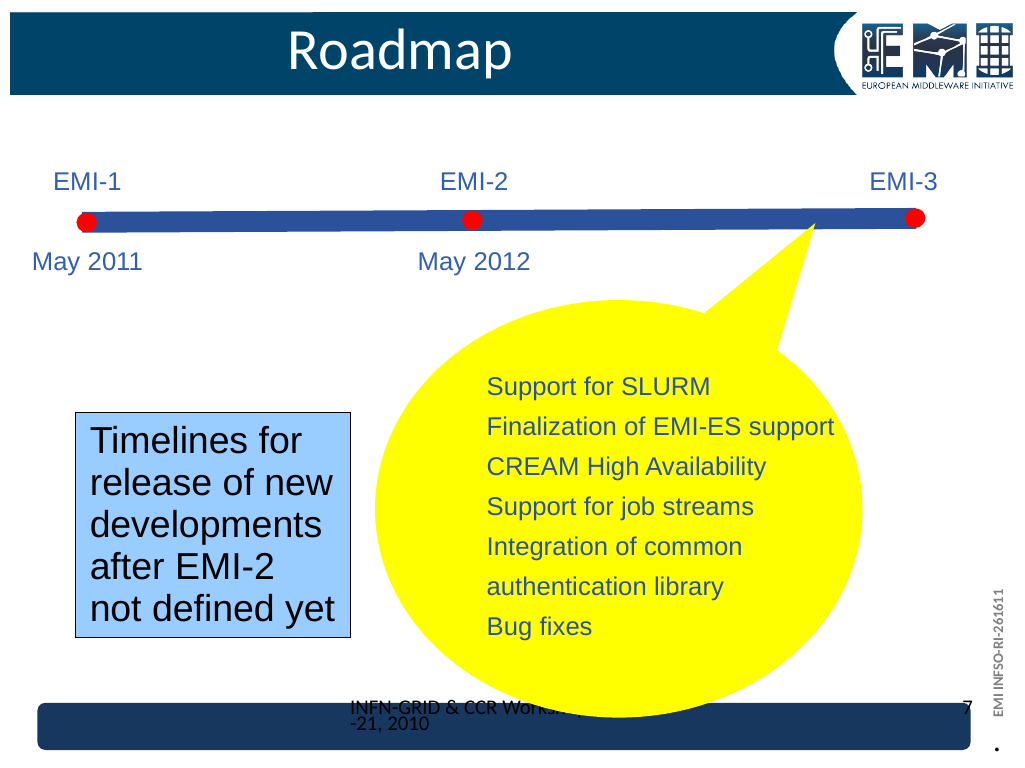

# Roadmap
EMI-1
May 2011
EMI-2
May 2012
EMI-3
Support for SLURM
Finalization of EMI-ES support
CREAM High Availability
Support for job streams
Integration of common
authentication library
Bug fixes
Timelines for
release of new
developments
after EMI-2
not defined yet
INFN-GRID & CCR Workshop - May 17-21, 2010
7